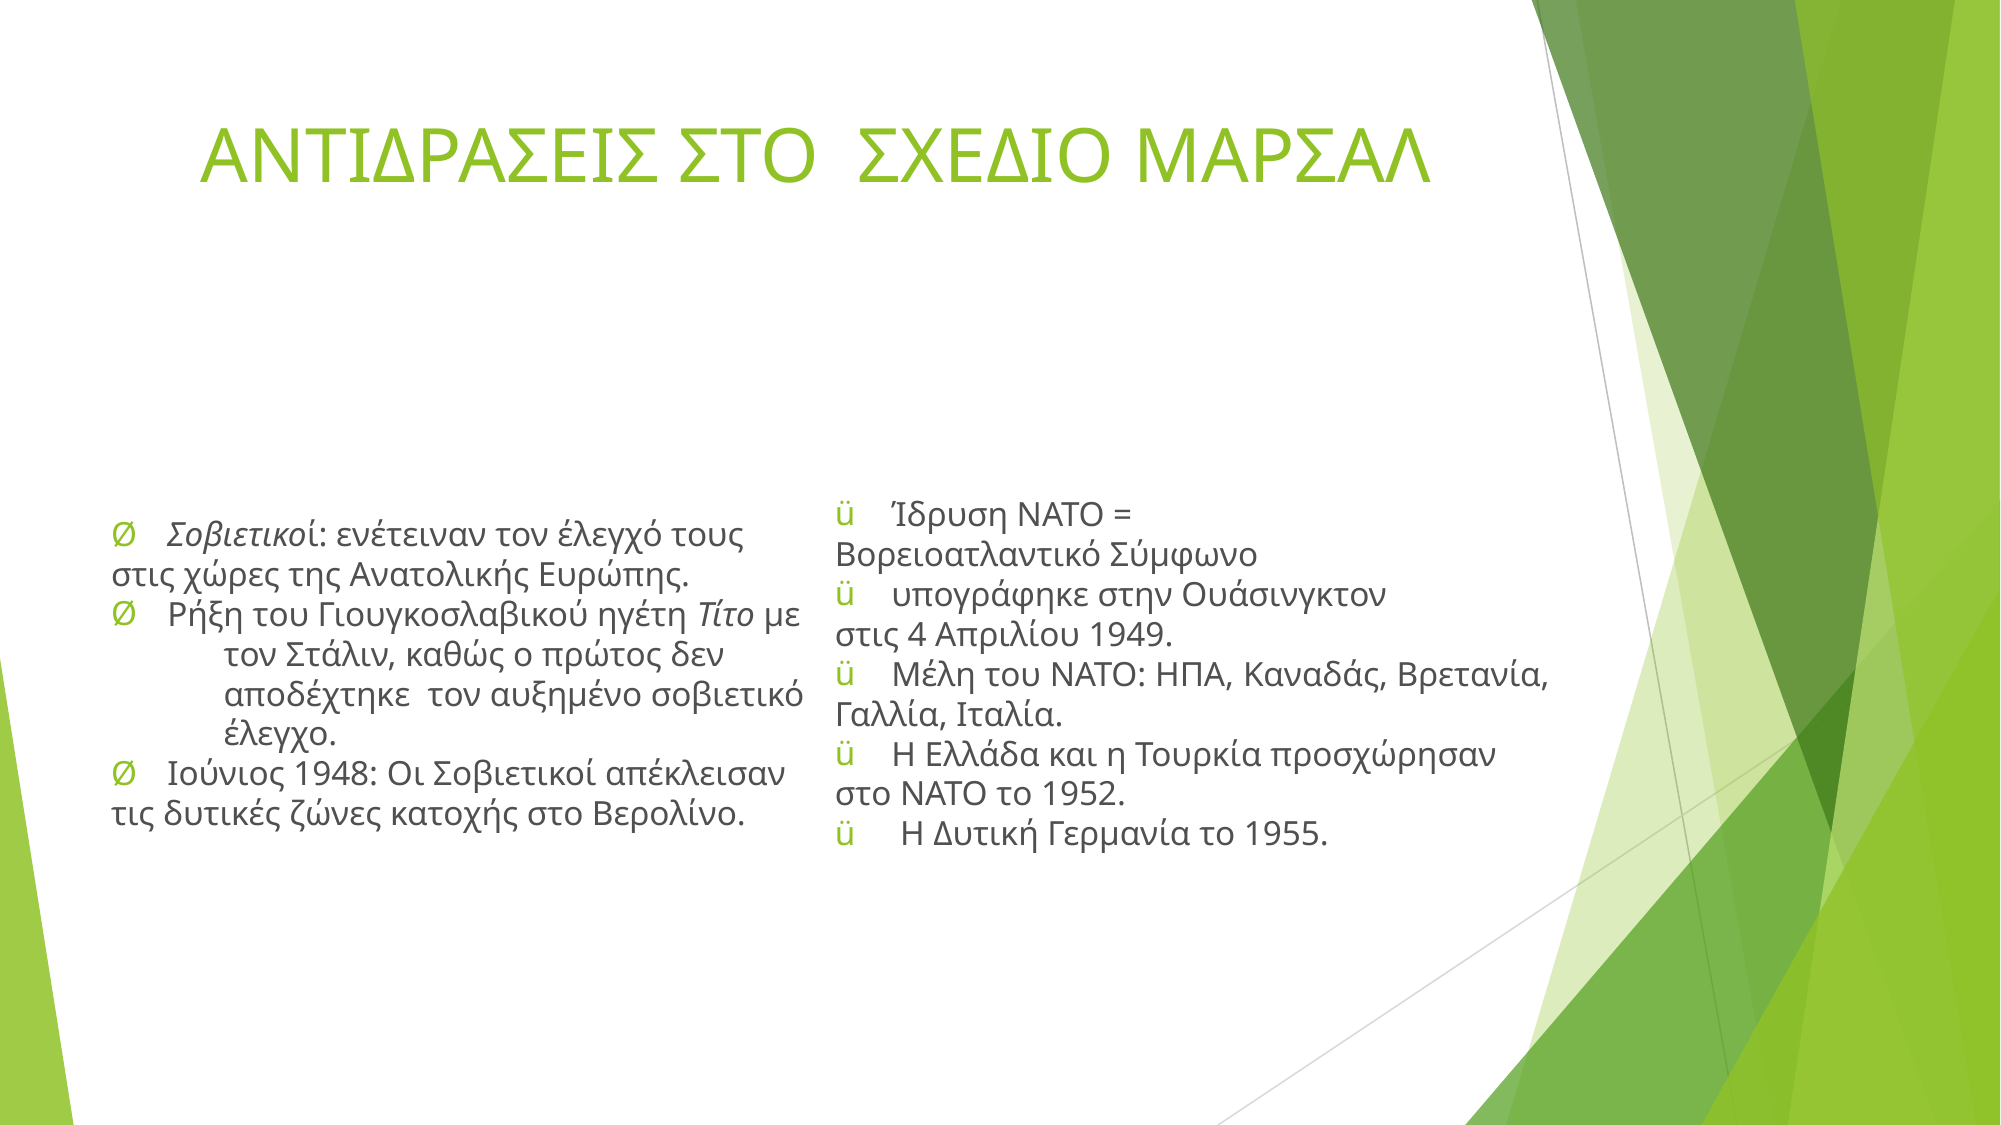

# ΑΝΤΙΔΡΑΣΕΙΣ ΣΤΟ ΣΧΕΔΙΟ ΜΑΡΣΑΛ
Ίδρυση ΝΑΤΟ =
Βορειοατλαντικό Σύμφωνο
υπογράφηκε στην Ουάσινγκτον
στις 4 Απριλίου 1949.
Μέλη του ΝΑΤΟ: ΗΠΑ, Καναδάς, Βρετανία,
Γαλλία, Ιταλία.
Η Ελλάδα και η Τουρκία προσχώρησαν
στο ΝΑΤΟ το 1952.
 Η Δυτική Γερμανία το 1955.
Σοβιετικοί: ενέτειναν τον έλεγχό τους
στις χώρες της Ανατολικής Ευρώπης.
Ρήξη του Γιουγκοσλαβικού ηγέτη Τίτο με τον Στάλιν, καθώς ο πρώτος δεν αποδέχτηκε  τον αυξημένο σοβιετικό έλεγχο.
Ιούνιος 1948: Οι Σοβιετικοί απέκλεισαν
τις δυτικές ζώνες κατοχής στο Βερολίνο.